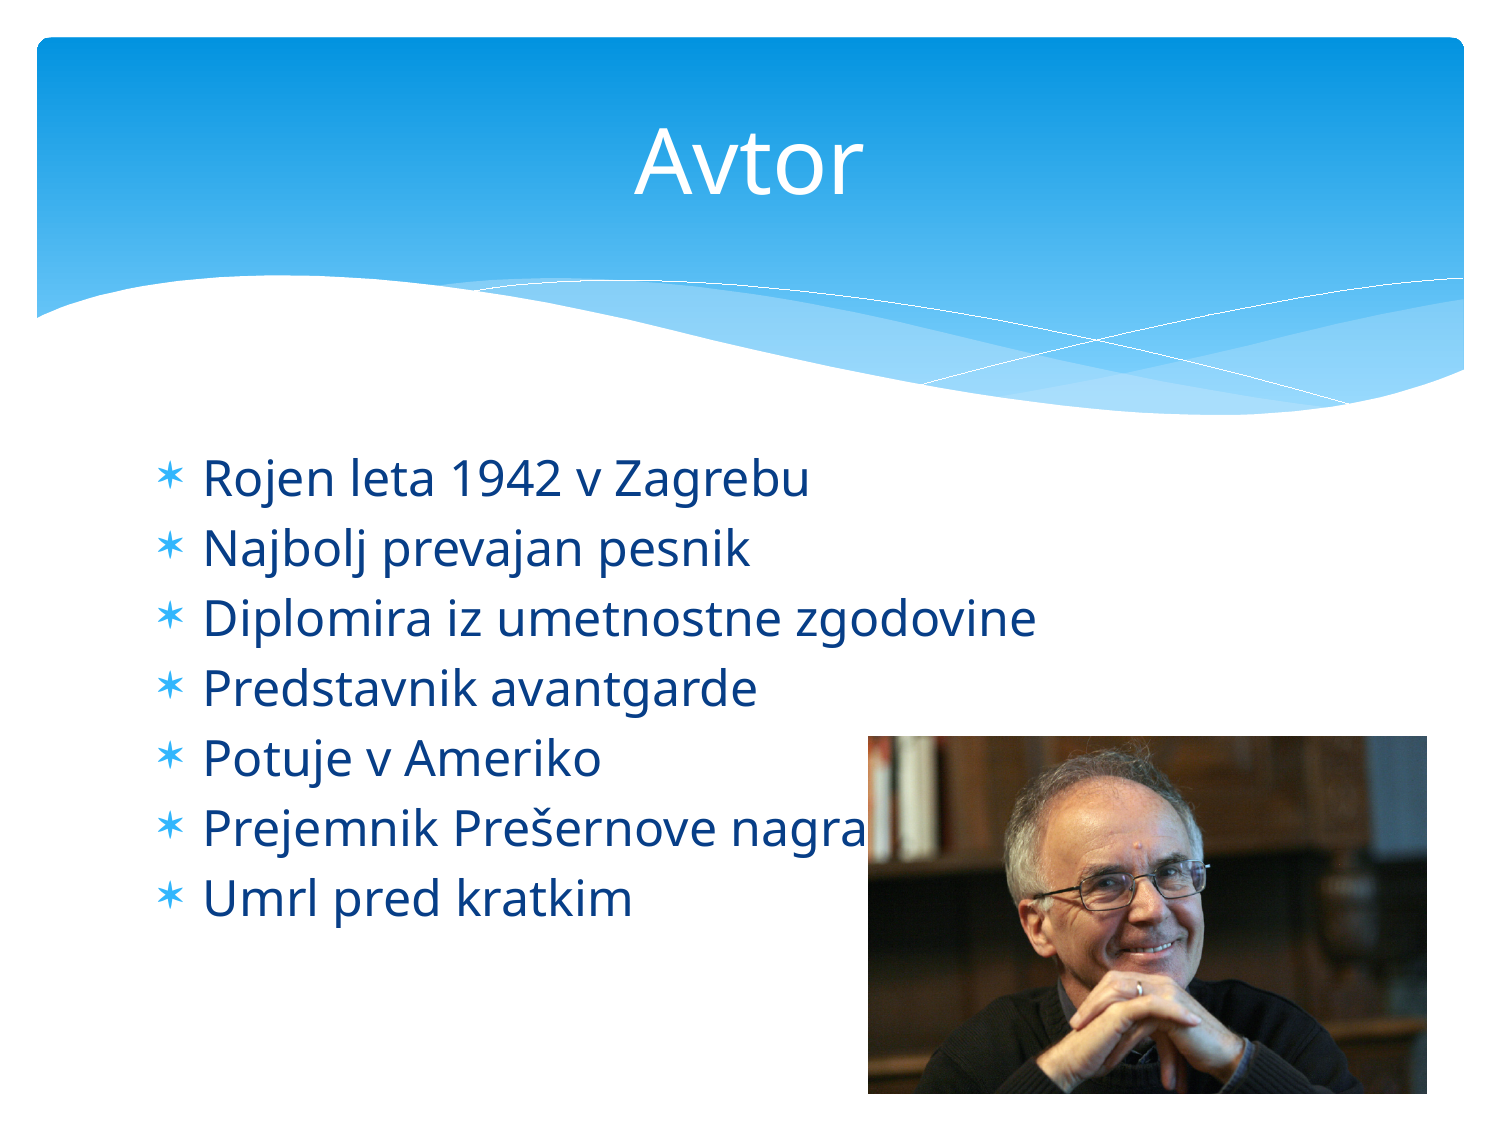

Avtor
# Rojen leta 1942 v Zagrebu
Najbolj prevajan pesnik
Diplomira iz umetnostne zgodovine
Predstavnik avantgarde
Potuje v Ameriko
Prejemnik Prešernove nagrade
Umrl pred kratkim